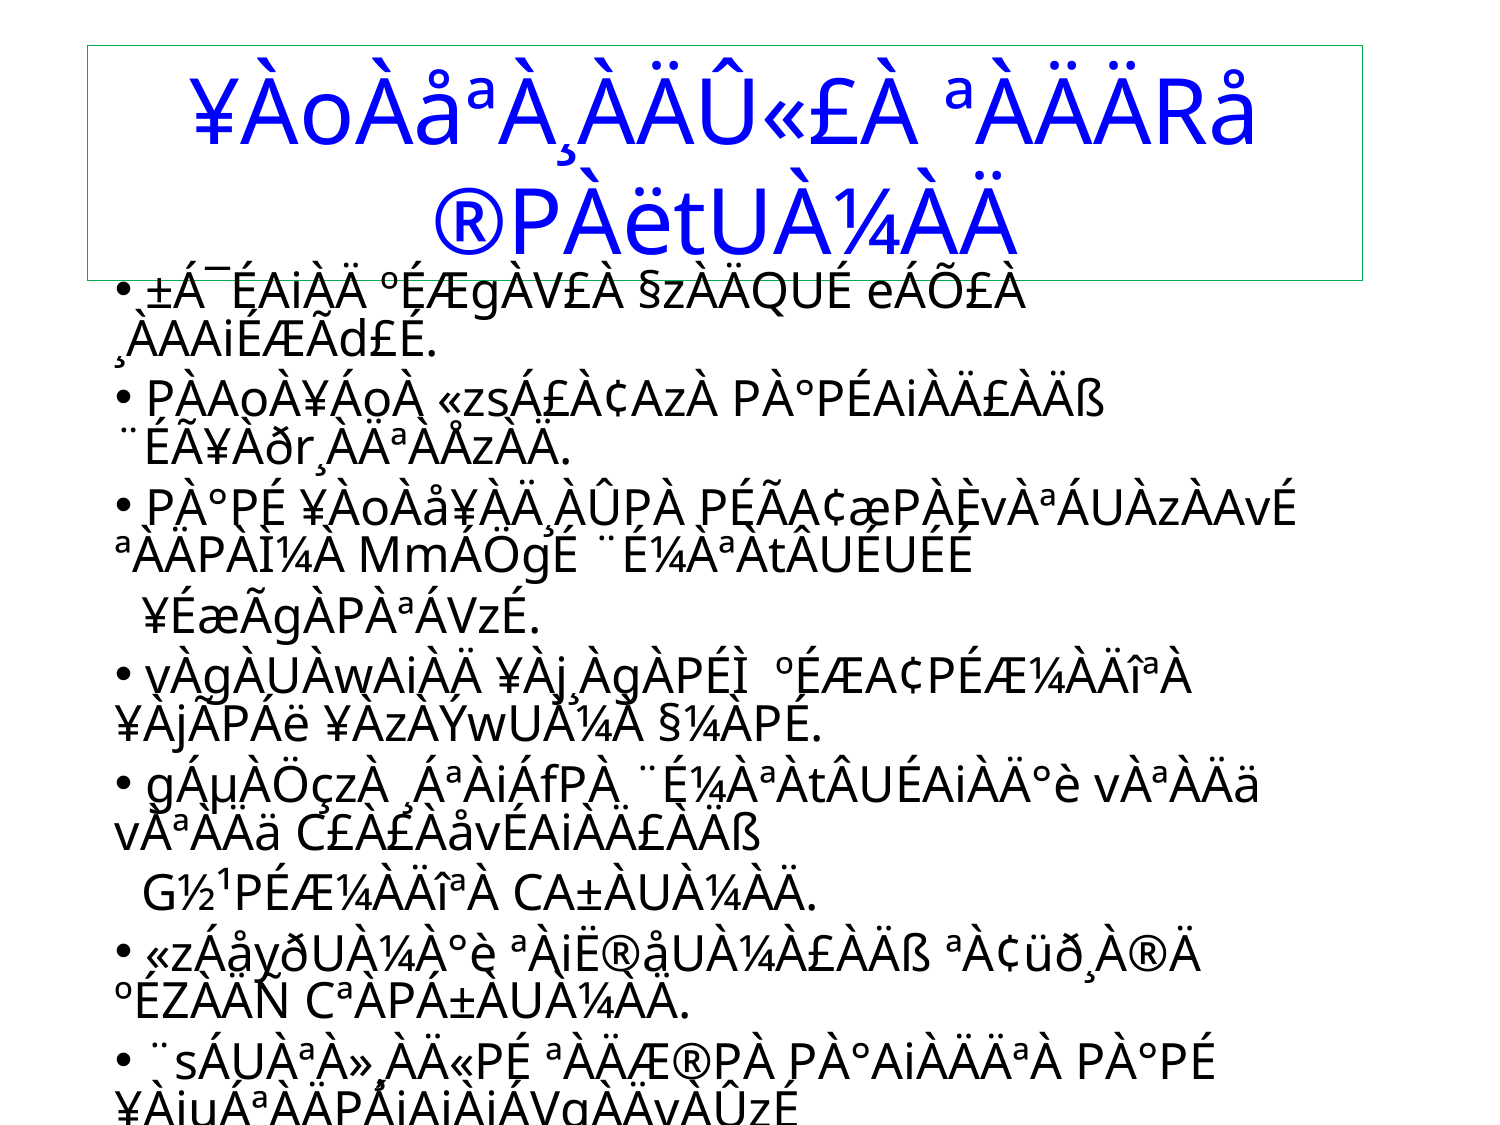

# ¥ÀoÀåªÀ¸ÀÄÛ«£À ªÀÄÄRå ®PÀëtUÀ¼ÀÄ
 ±Á¯ÉAiÀÄ ºÉÆgÀV£À §zÀÄQUÉ eÁÕ£À ¸ÀAAiÉÆÃd£É.
 PÀAoÀ¥ÁoÀ «zsÁ£À¢AzÀ PÀ°PÉAiÀÄ£ÀÄß ¨ÉÃ¥Àðr¸ÀÄªÀÅzÀÄ.
 PÀ°PÉ ¥ÀoÀå¥ÀÄ¸ÀÛPÀ PÉÃA¢æPÀÈvÀªÁUÀzÀAvÉ ªÀÄPÀÌ¼À MmÁÖgÉ ¨É¼ÀªÀtÂUÉUÉÉ
 ¥ÉæÃgÀPÀªÁVzÉ.
 vÀgÀUÀwAiÀÄ ¥Àj¸ÀgÀPÉÌ ºÉÆA¢PÉÆ¼ÀÄîªÀ ¥ÀjÃPÁë ¥ÀzÀÝwUÀ¼À §¼ÀPÉ.
 gÁµÀÖçzÀ ¸ÁªÀiÁfPÀ ¨É¼ÀªÀtÂUÉAiÀÄ°è vÀªÀÄä vÀªÀÄä C£À£ÀåvÉAiÀÄ£ÀÄß
 G½¹PÉÆ¼ÀÄîªÀ CA±ÀUÀ¼ÀÄ.
 «zÁåyðUÀ¼À°è ªÀiË®åUÀ¼À£ÀÄß ªÀ¢üð¸À®Ä ºÉZÀÄÑ CªÀPÁ±ÀUÀ¼ÀÄ.
 ¨sÁUÀªÀ»¸ÀÄ«PÉ ªÀÄÆ®PÀ PÀ°AiÀÄÄªÀ PÀ°PÉ ¥ÀjuÁªÀÄPÁjAiÀiÁVgÀÄvÀÛzÉ
 JA§ÄzÀ£ÀÄß ªÀÄ£ÀUÀAqÀÄ EzÀgÀ C£ÀéAiÀÄPÉÌ ºÉaÑ£À ªÀÄºÀvÀé ¤ÃqÀ¯ÁVzÉ.
 ¨sÁµÁ §¼ÀPÉ PË±À® ºÉaÑ¸ÀÄªÀ ZÀlÄªÀnPÉUÀ¼À DAiÉÄÌ.
PÀ°PÁ PË±À®åUÀ½UÉ (Learning to Learn) CvÀåªÀ±ÀåPÀ CªÀPÁ±ÀUÀ¼À£ÀÄß eÉÆÃr¸À¯ÁVzÉ.